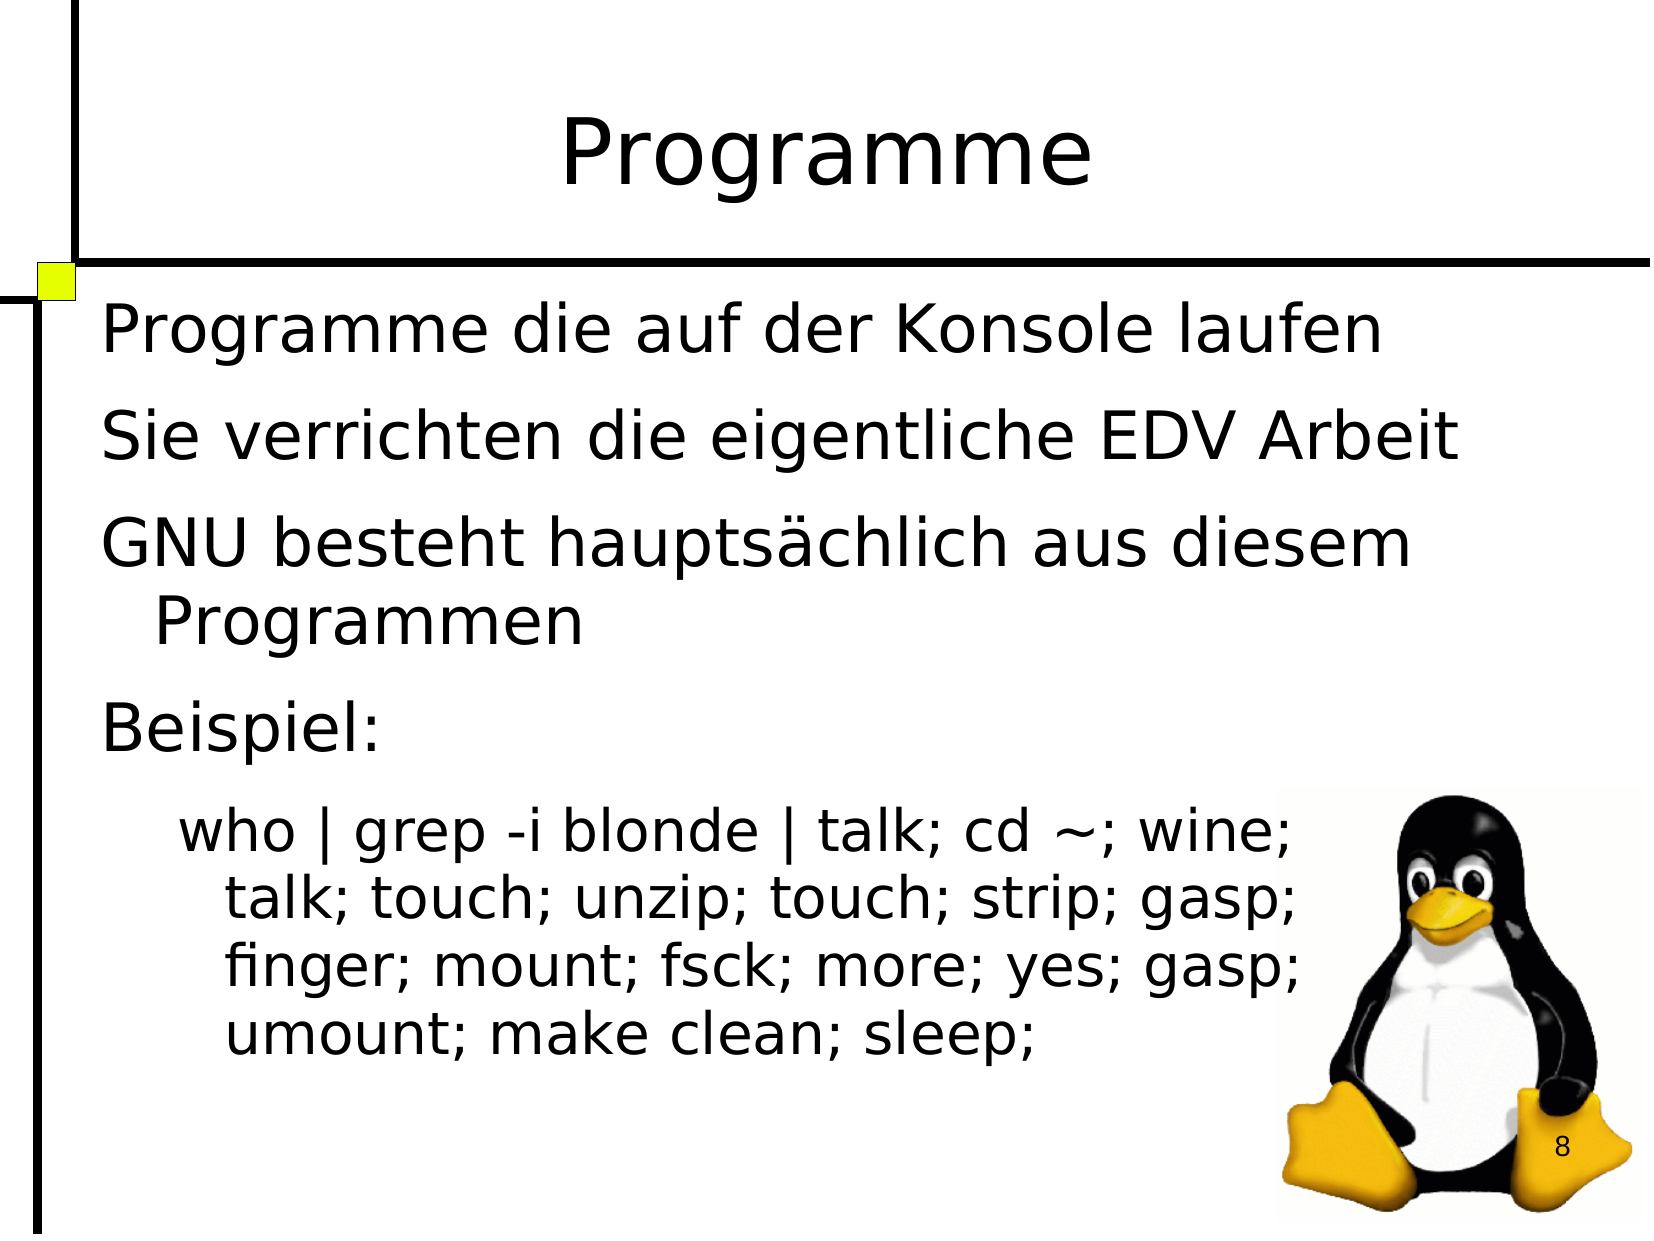

# Programme
Programme die auf der Konsole laufen
Sie verrichten die eigentliche EDV Arbeit
GNU besteht hauptsächlich aus diesem Programmen
Beispiel:
who | grep -i blonde | talk; cd ~; wine;
talk; touch; unzip; touch; strip; gasp;
finger; mount; fsck; more; yes; gasp;
umount; make clean; sleep;
8